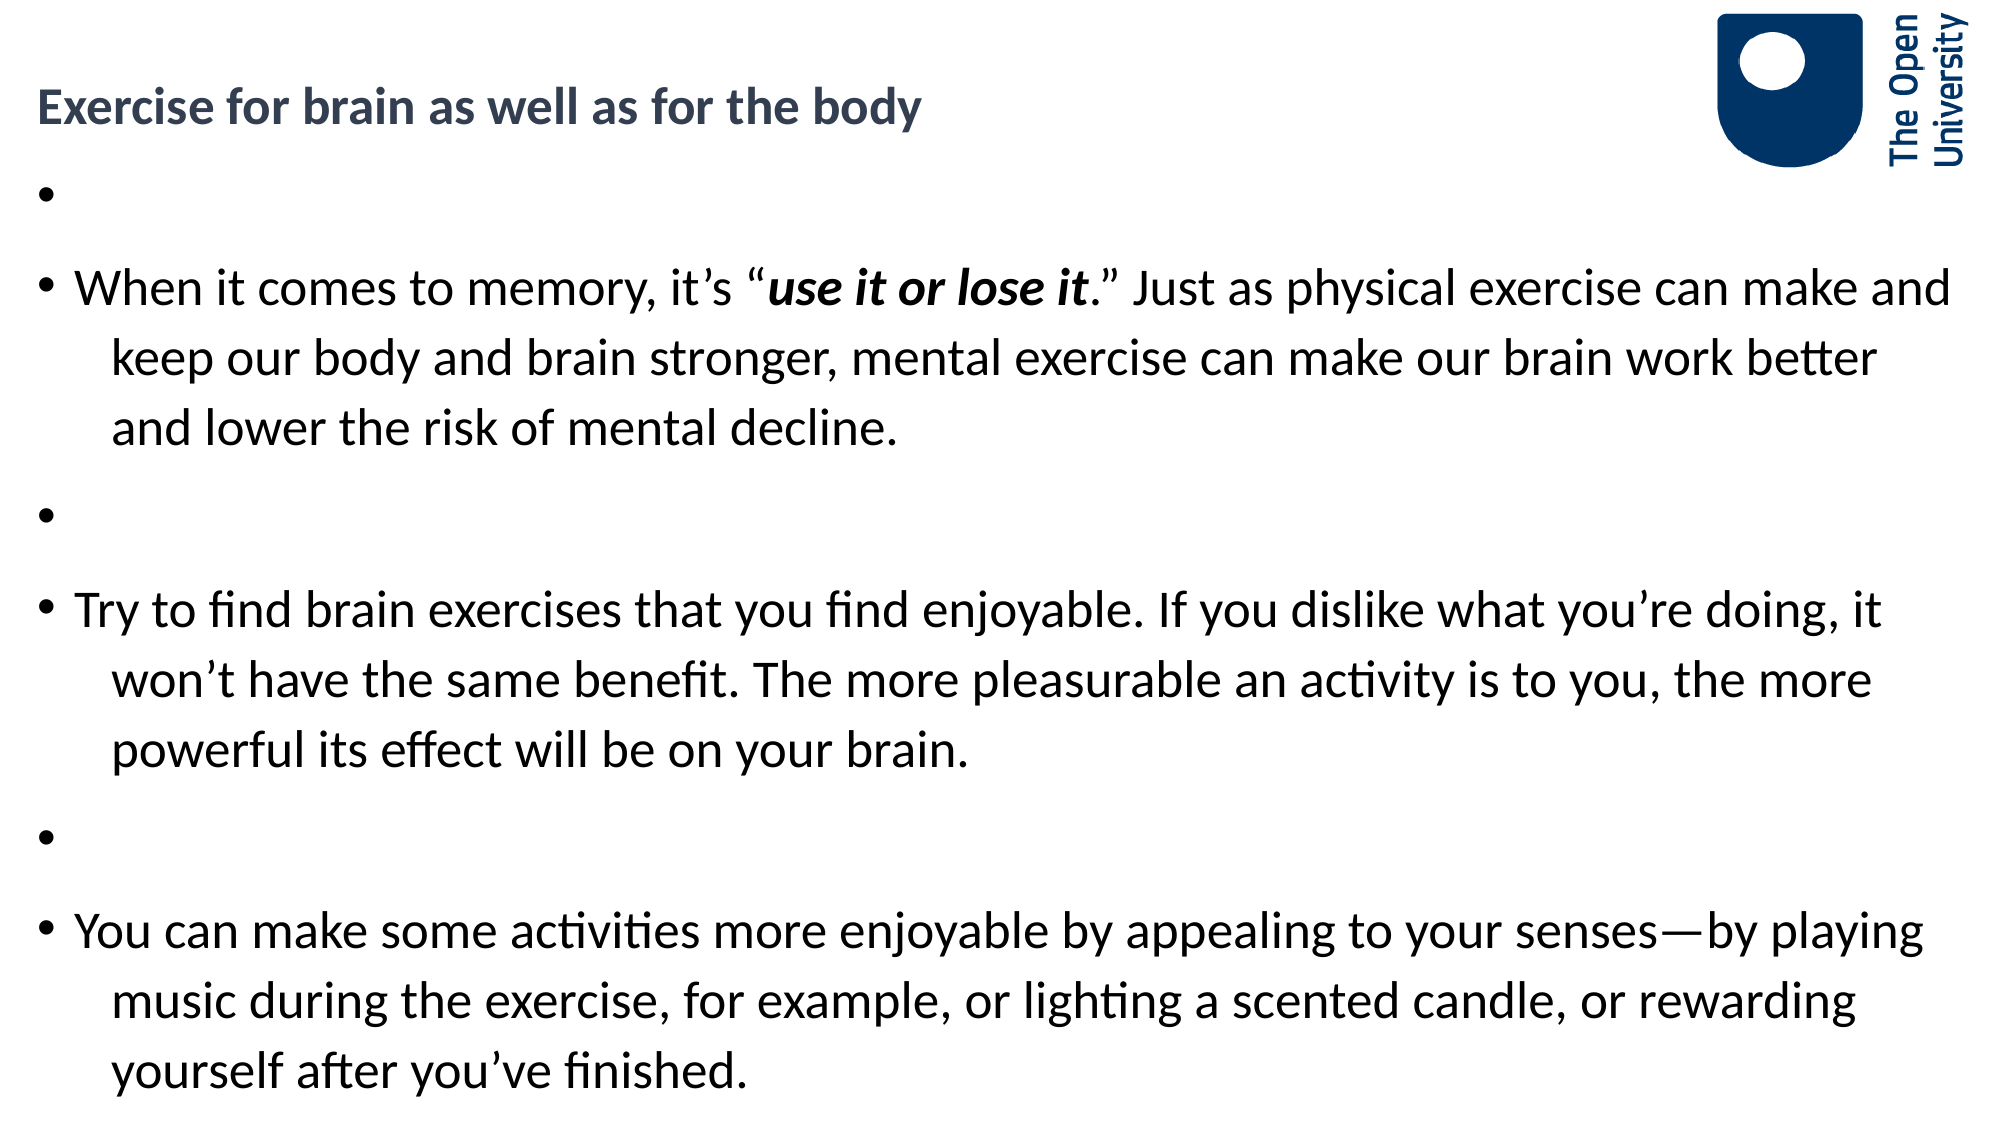

# Exercise for brain as well as for the body
When it comes to memory, it’s “use it or lose it.” Just as physical exercise can make and keep our body and brain stronger, mental exercise can make our brain work better and lower the risk of mental decline.
Try to find brain exercises that you find enjoyable. If you dislike what you’re doing, it won’t have the same benefit. The more pleasurable an activity is to you, the more powerful its effect will be on your brain.
You can make some activities more enjoyable by appealing to your senses—by playing music during the exercise, for example, or lighting a scented candle, or rewarding yourself after you’ve finished.